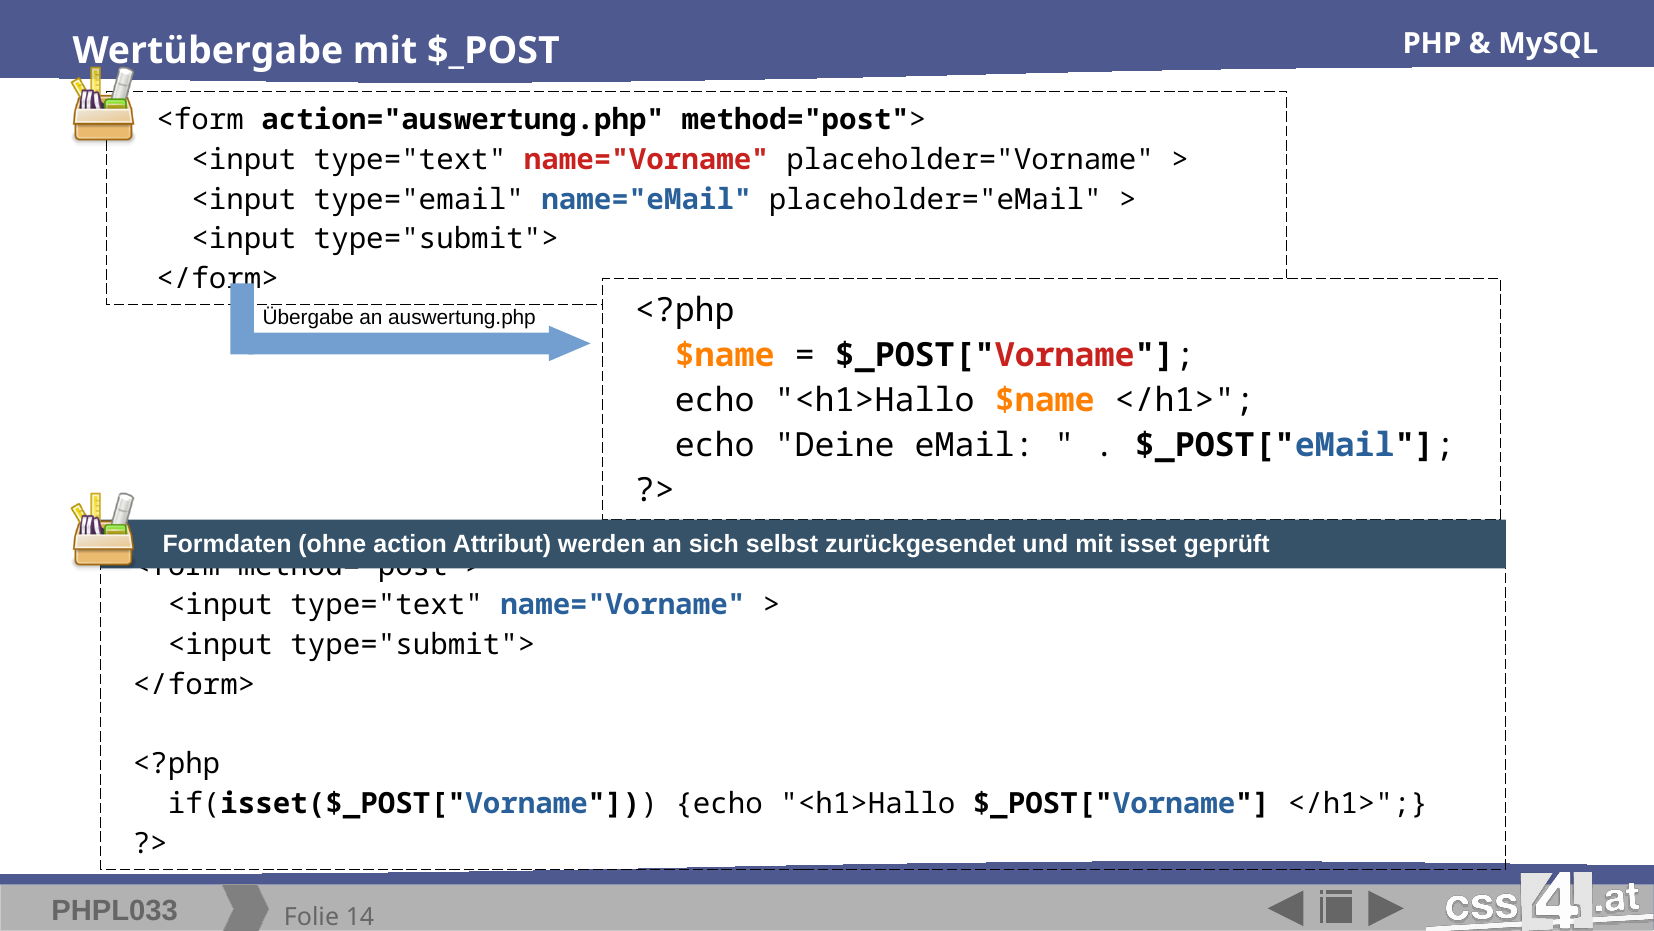

PHP & MySQL
Wertübergabe mit $_POST
<form action="auswertung.php" method="post">
 <input type="text" name="Vorname" placeholder="Vorname" >
 <input type="email" name="eMail" placeholder="eMail" >
 <input type="submit">
</form>
<?php
 $name = $_POST["Vorname"];
 echo "<h1>Hallo $name </h1>";
 echo "Deine eMail: " . $_POST["eMail"];
?>
Übergabe an auswertung.php
Formdaten (ohne action Attribut) werden an sich selbst zurückgesendet und mit isset geprüft
<form method="post">
 <input type="text" name="Vorname" >
 <input type="submit">
</form>
<?php
 if(isset($_POST["Vorname"])) {echo "<h1>Hallo $_POST["Vorname"] </h1>";}
?>
PHPL033
Folie